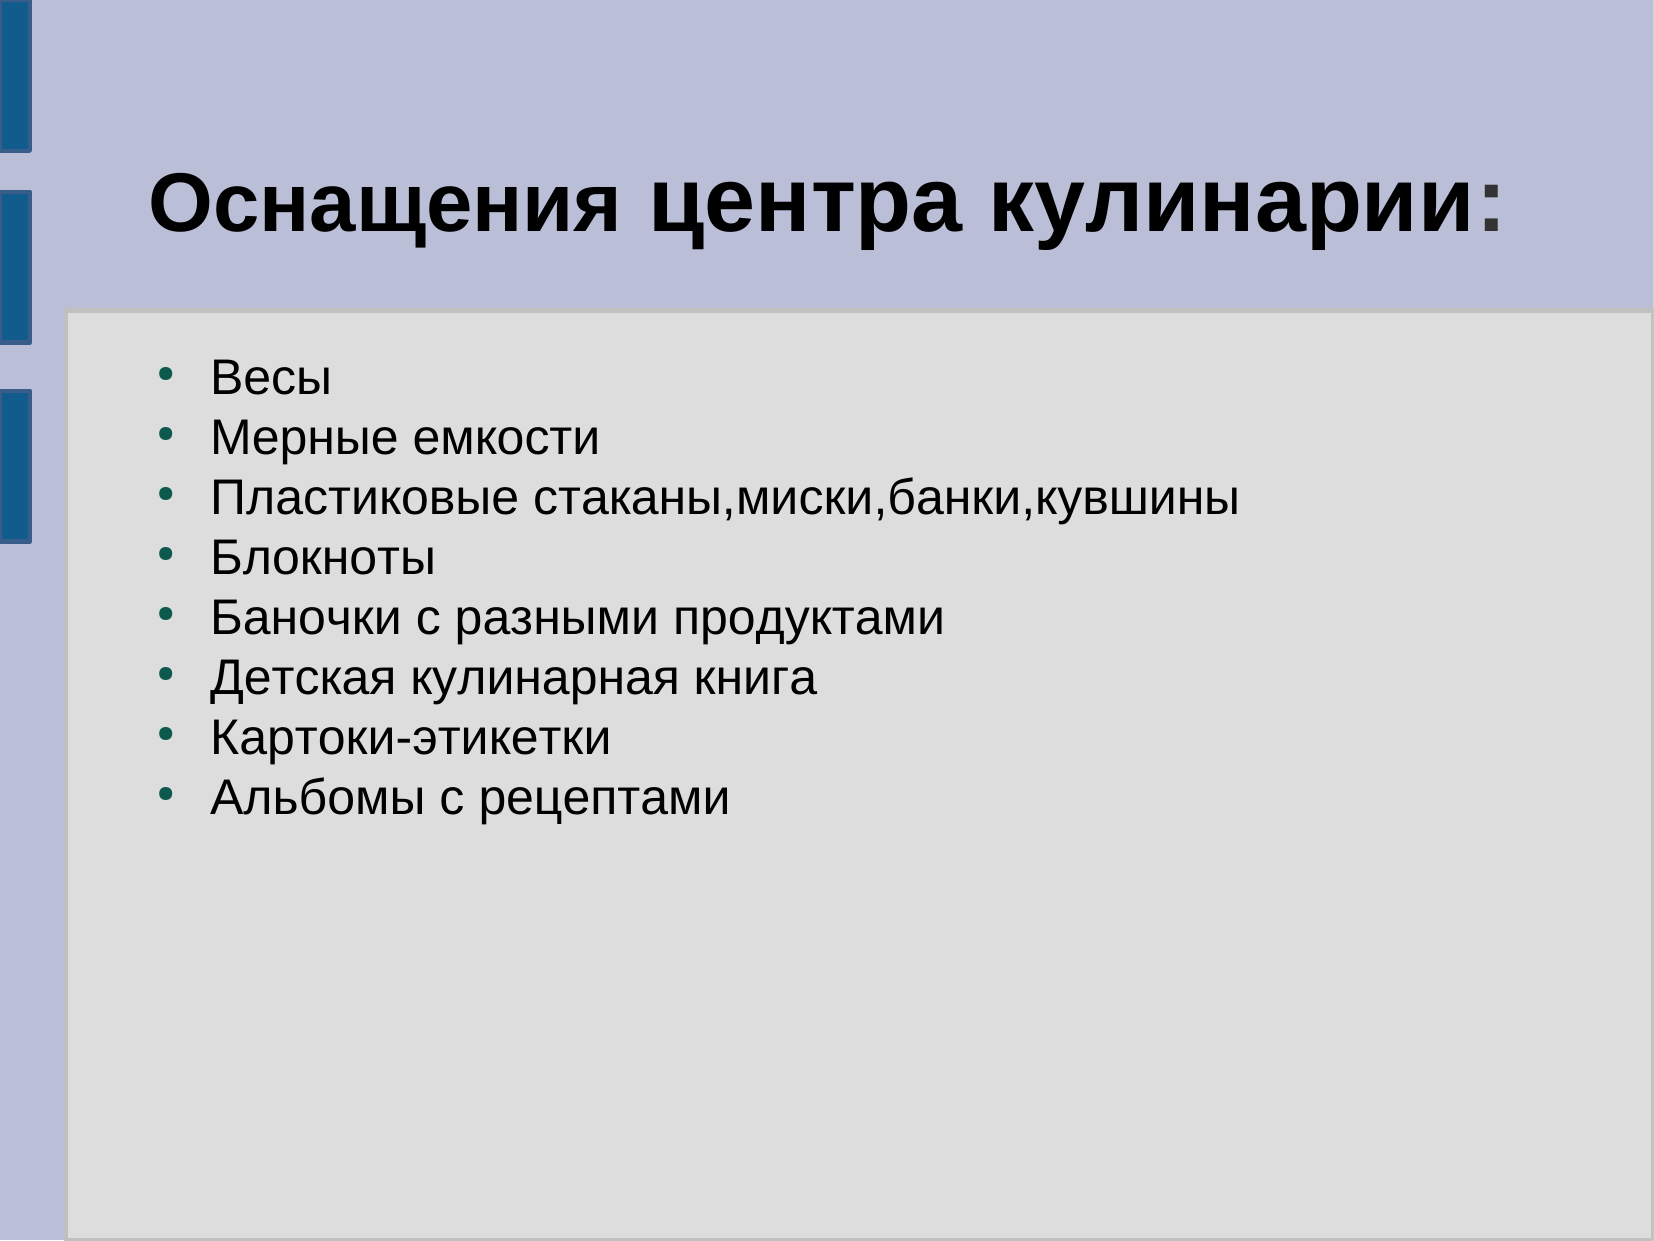

# Оснащения центра кулинарии:
Весы
Мерные емкости
Пластиковые стаканы,миски,банки,кувшины
Блокноты
Баночки с разными продуктами
Детская кулинарная книга
Картоки-этикетки
Альбомы с рецептами